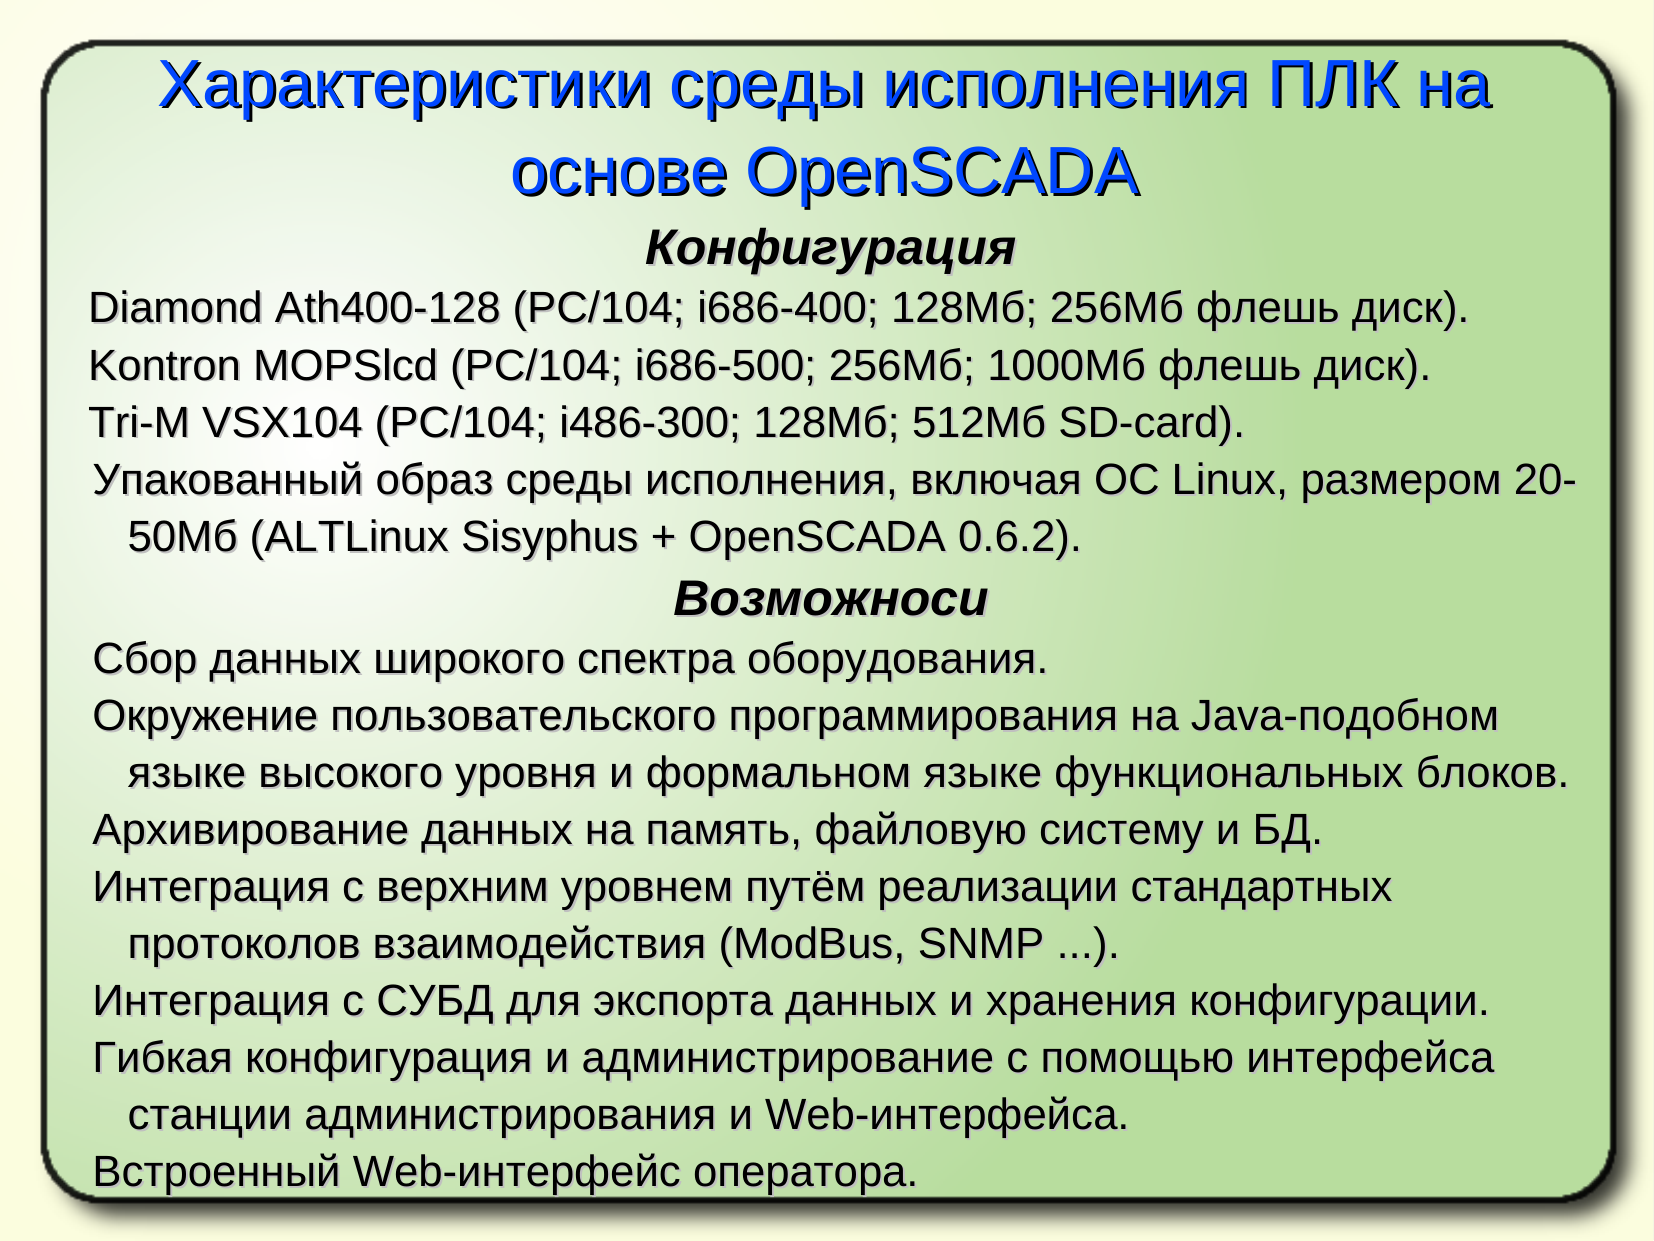

Характеристики среды исполнения ПЛК на основе OpenSCADA
# Конфигурация
Diamond Ath400-128 (PC/104; i686-400; 128Мб; 256Мб флешь диск).
Kontron MOPSlcd (PC/104; i686-500; 256Мб; 1000Мб флешь диск).
Tri-M VSX104 (PC/104; i486-300; 128Мб; 512Мб SD-card).
Упакованный образ среды исполнения, включая ОС Linux, размером 20-50Мб (ALTLinux Sisyphus + OpenSCADA 0.6.2).
Возможноси
Сбор данных широкого спектра оборудования.
Окружение пользовательского программирования на Java-подобном языке высокого уровня и формальном языке функциональных блоков.
Архивирование данных на память, файловую систему и БД.
Интеграция с верхним уровнем путём реализации стандартных протоколов взаимодействия (ModBus, SNMP ...).
Интеграция с СУБД для экспорта данных и хранения конфигурации.
Гибкая конфигурация и администрирование с помощью интерфейса станции администрирования и Web-интерфейса.
Встроенный Web-интерфейс оператора.